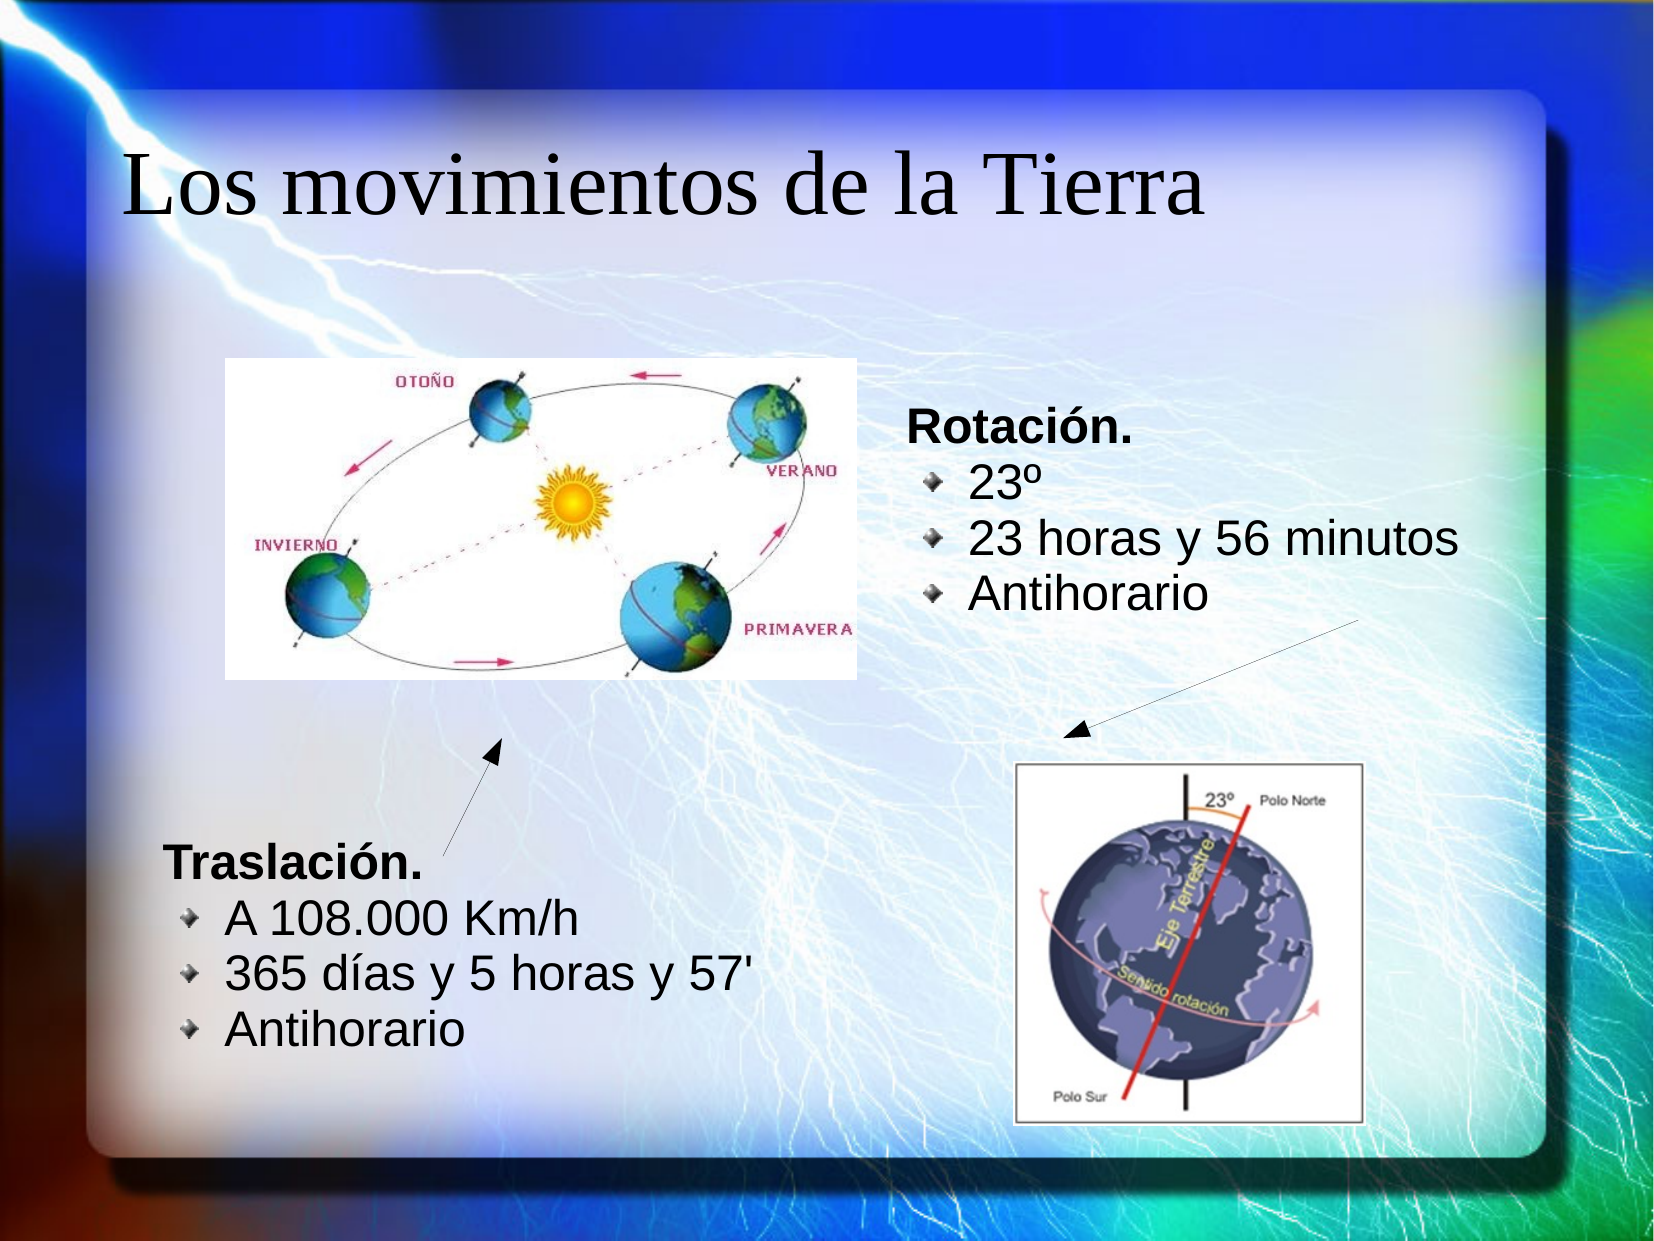

# Los movimientos de la Tierra
Rotación.
23º
23 horas y 56 minutos
Antihorario
Traslación.
A 108.000 Km/h
365 días y 5 horas y 57'
Antihorario